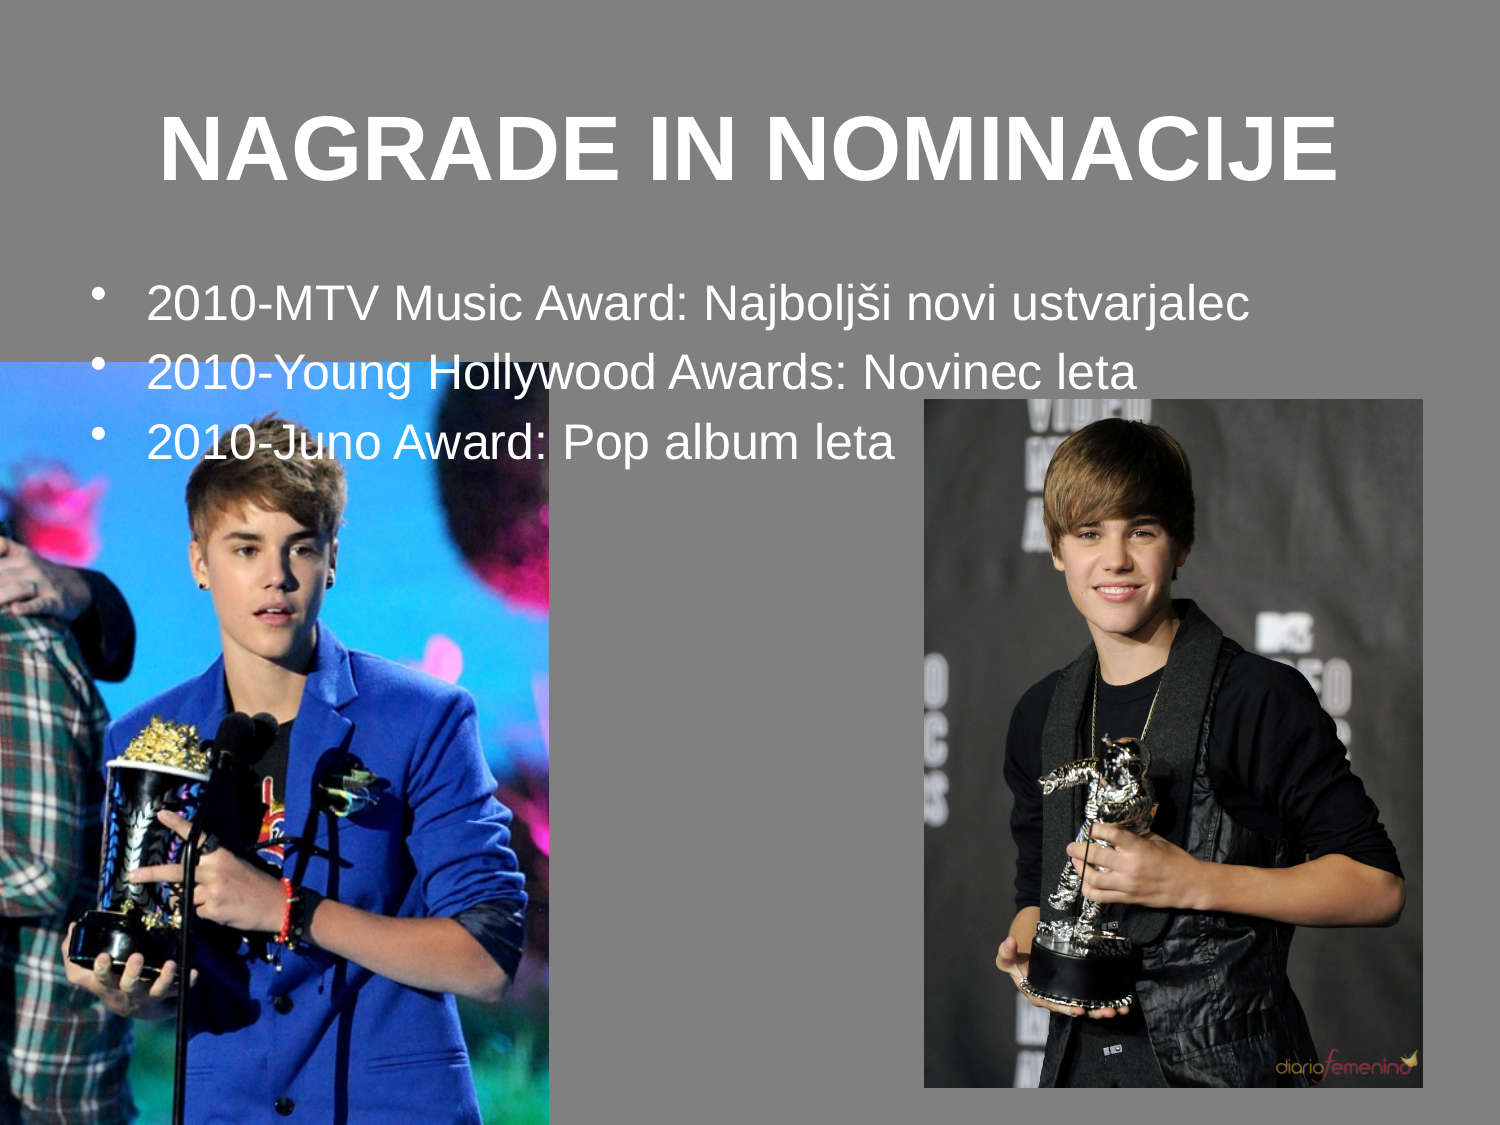

# NAGRADE IN NOMINACIJE
2010-MTV Music Award: Najboljši novi ustvarjalec
2010-Young Hollywood Awards: Novinec leta
2010-Juno Award: Pop album leta